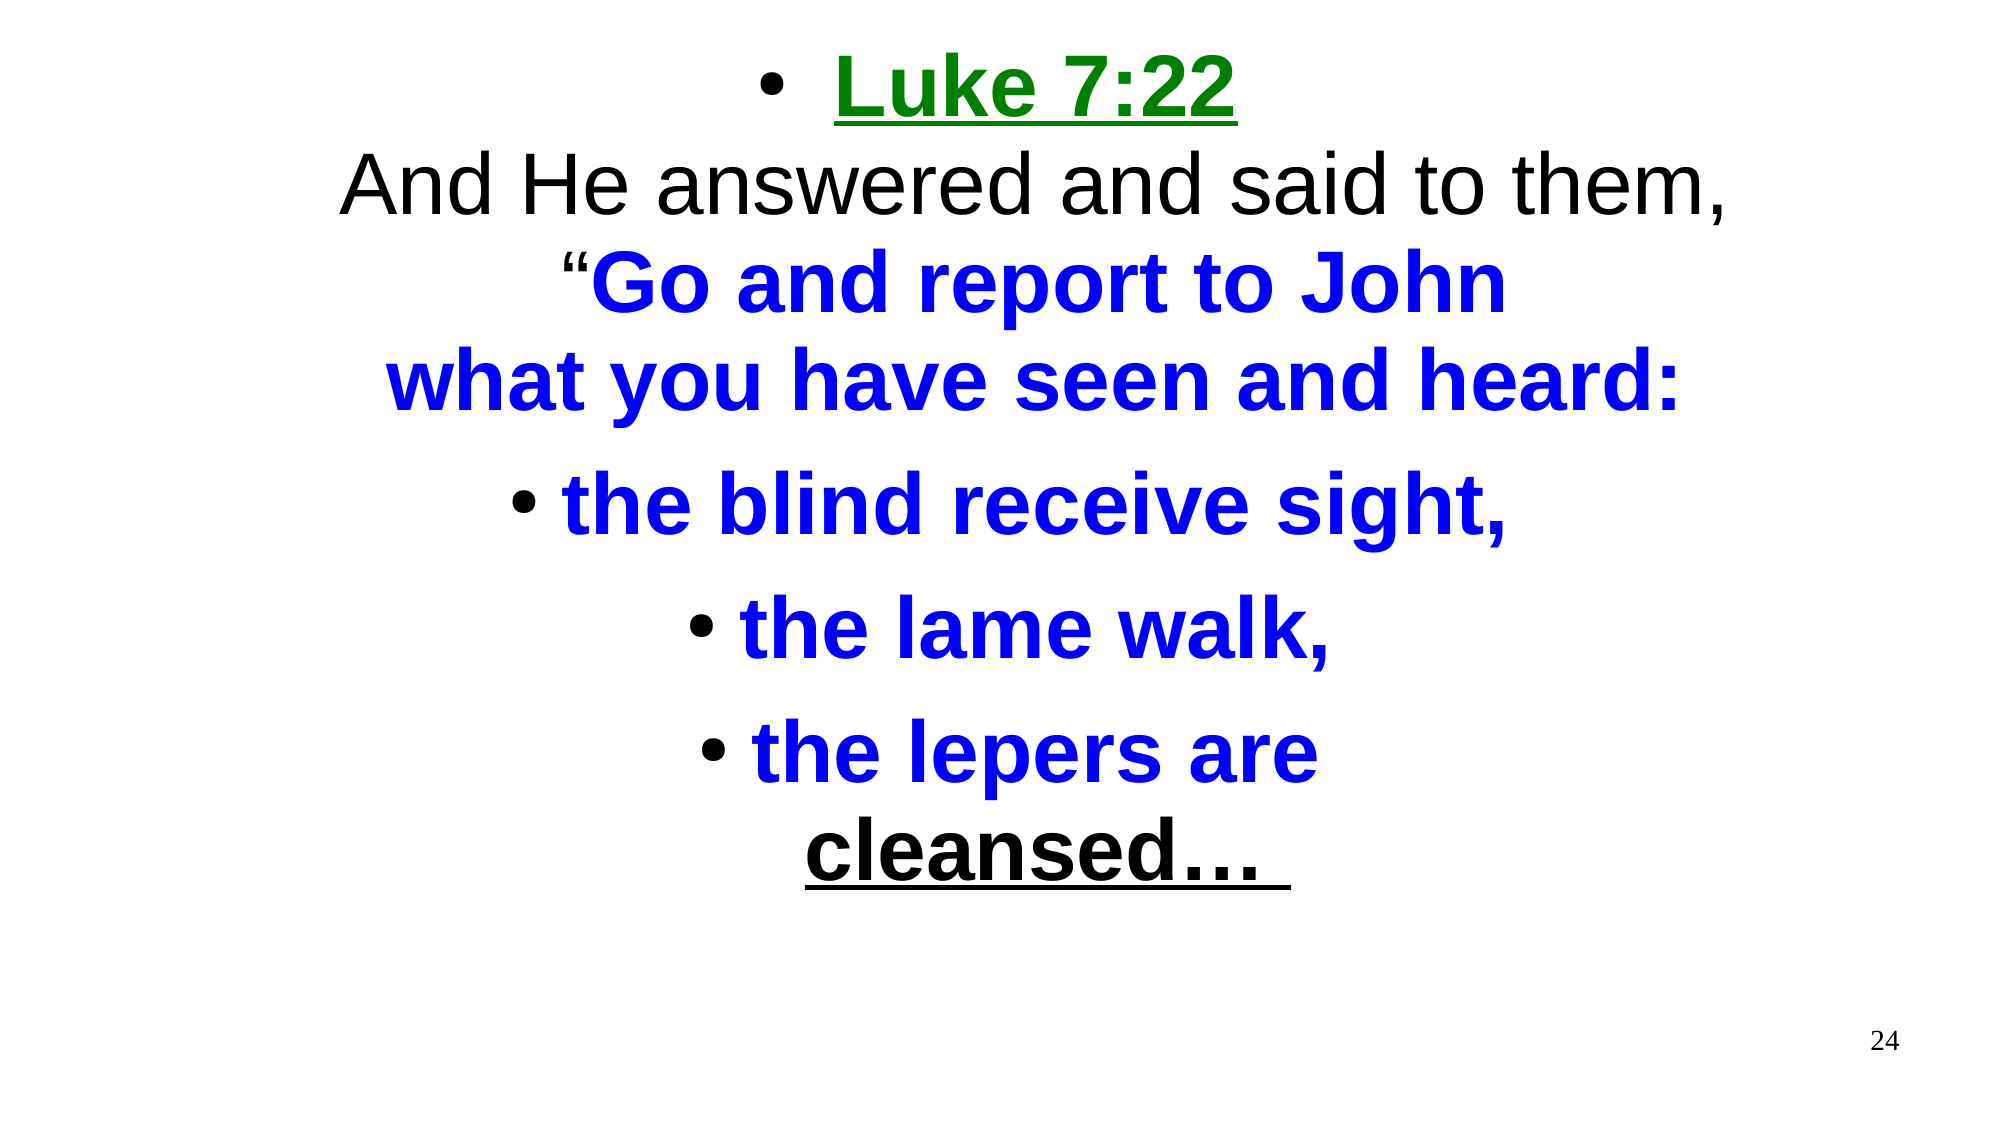

# Luke 7:22   And He answered and said to them, “Go and report to John what you have seen and heard:
the blind receive sight,
the lame walk,
the lepers are 
cleansed…
24